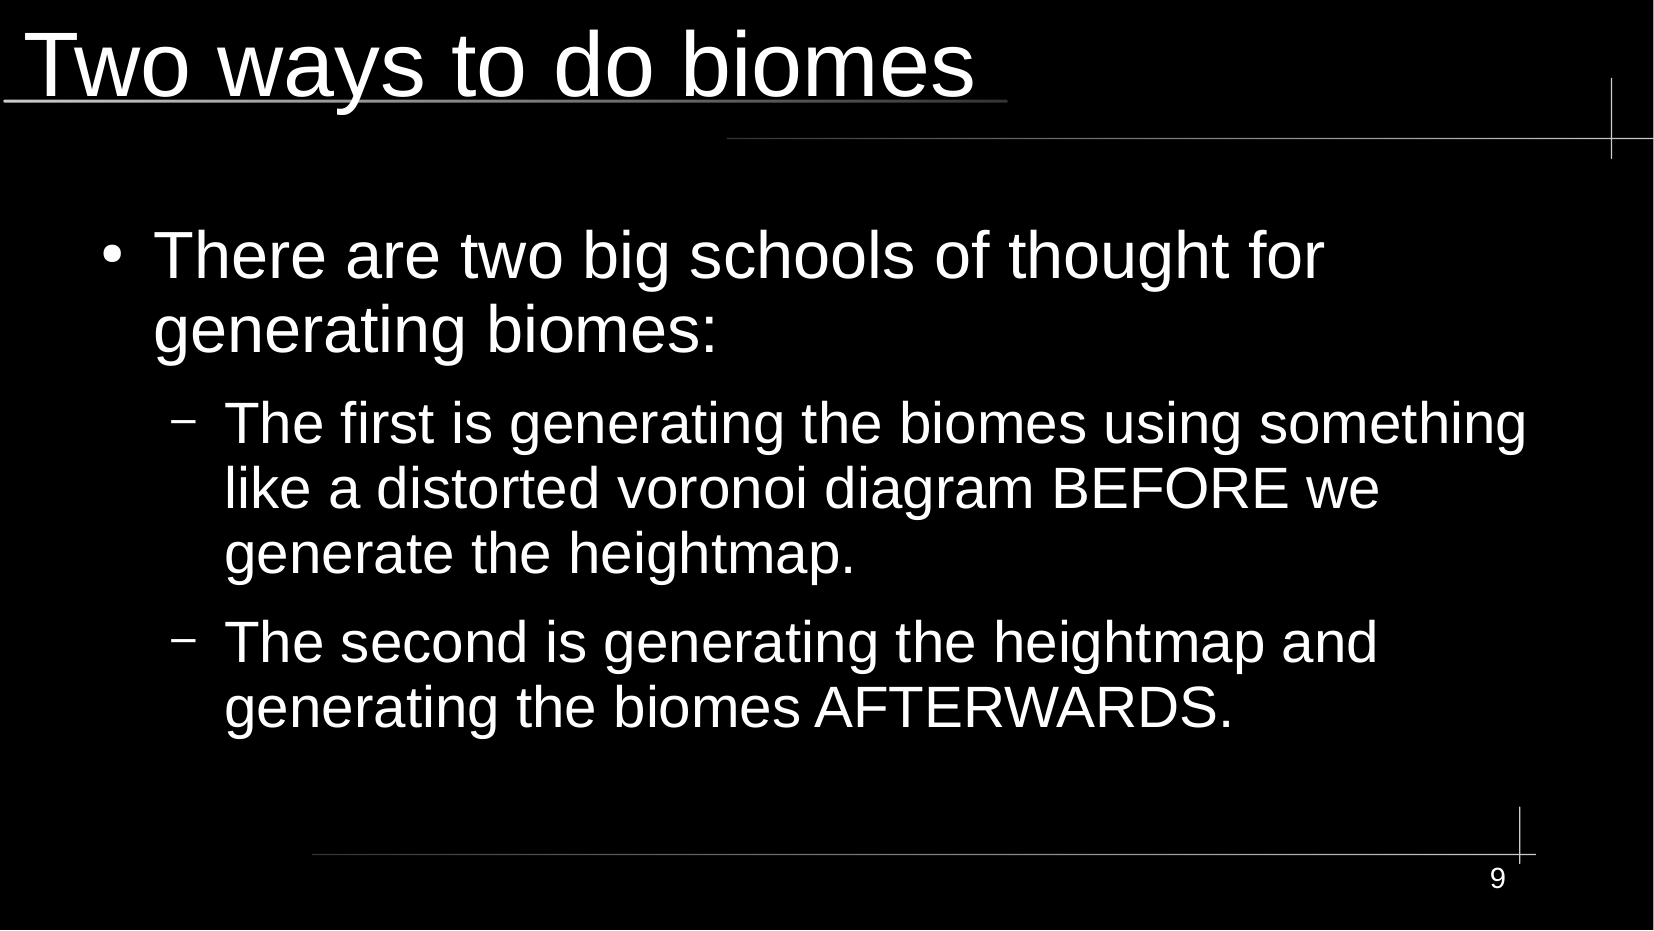

# Two ways to do biomes
There are two big schools of thought for generating biomes:
The first is generating the biomes using something like a distorted voronoi diagram BEFORE we generate the heightmap.
The second is generating the heightmap and generating the biomes AFTERWARDS.
9